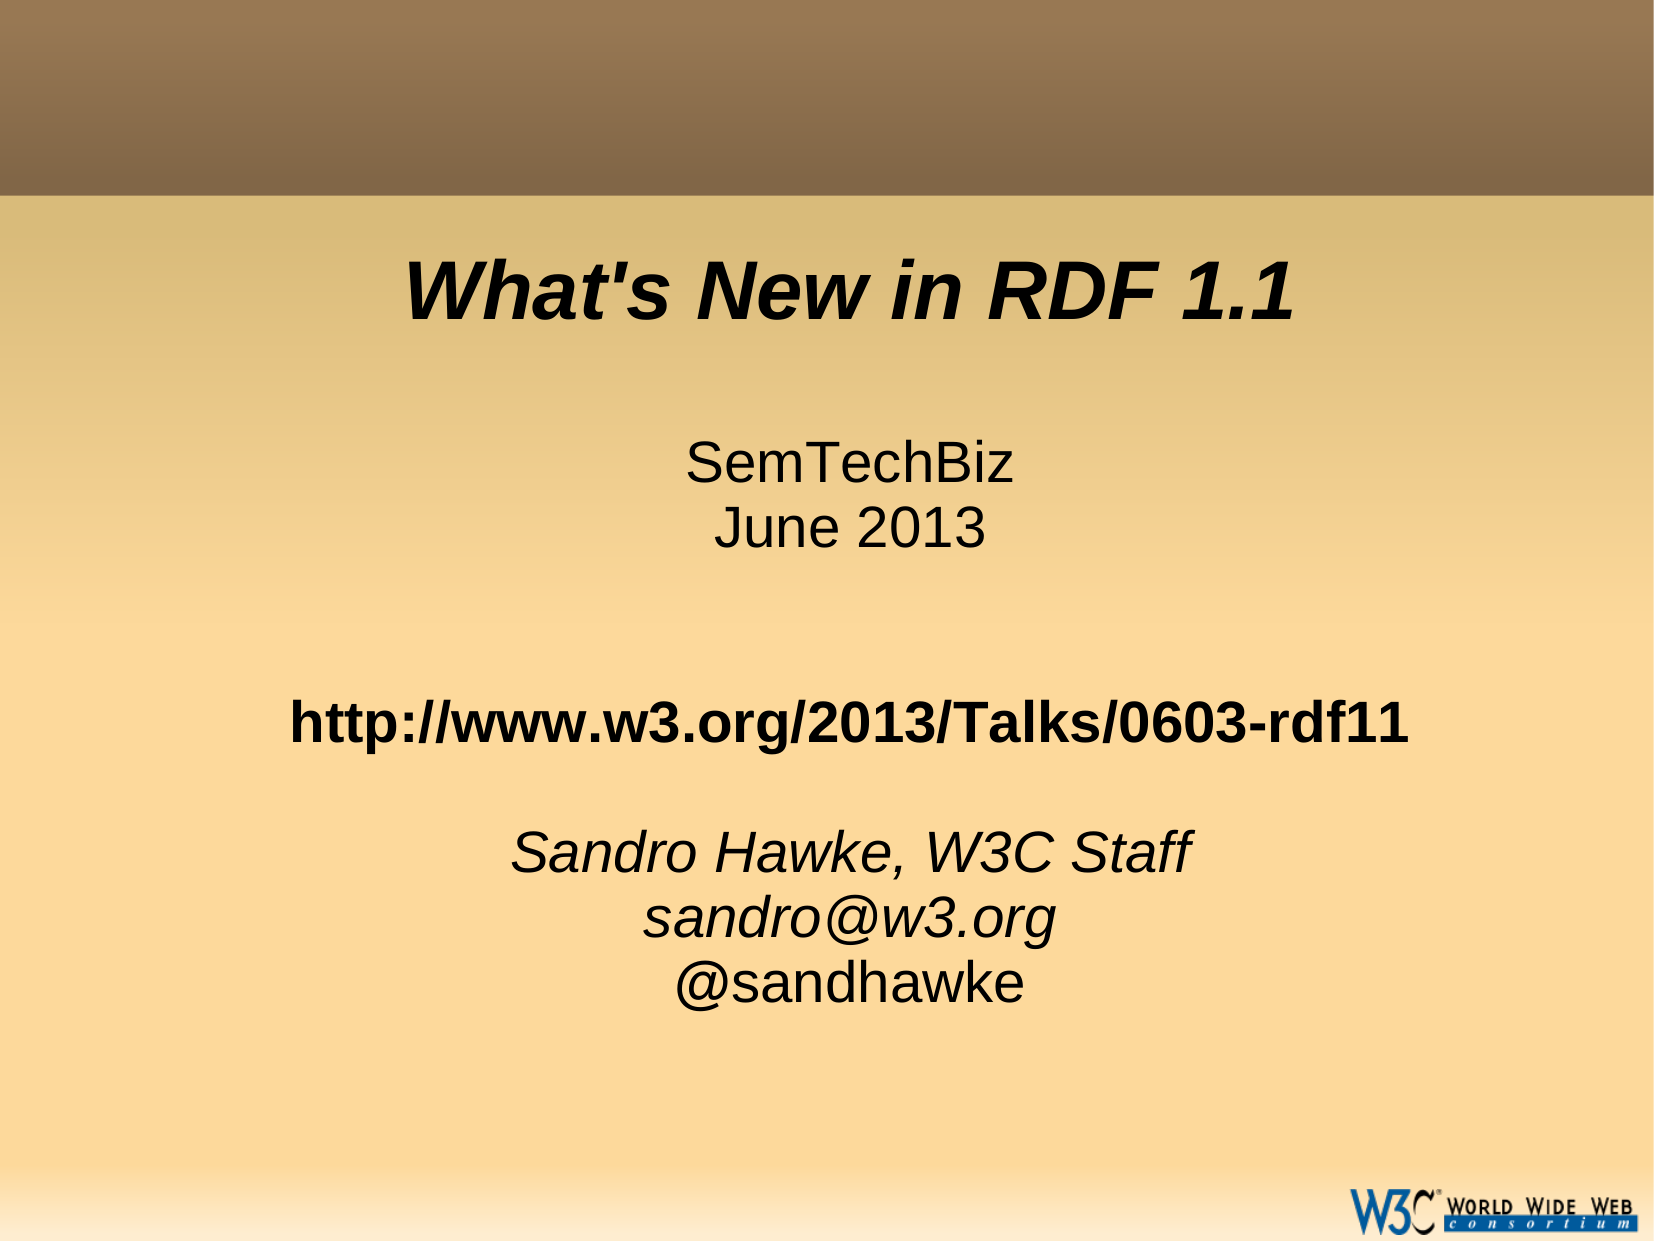

# What's New in RDF 1.1 SemTechBiz June 2013 http://www.w3.org/2013/Talks/0603-rdf11 Sandro Hawke, W3C Staff sandro@w3.org @sandhawke